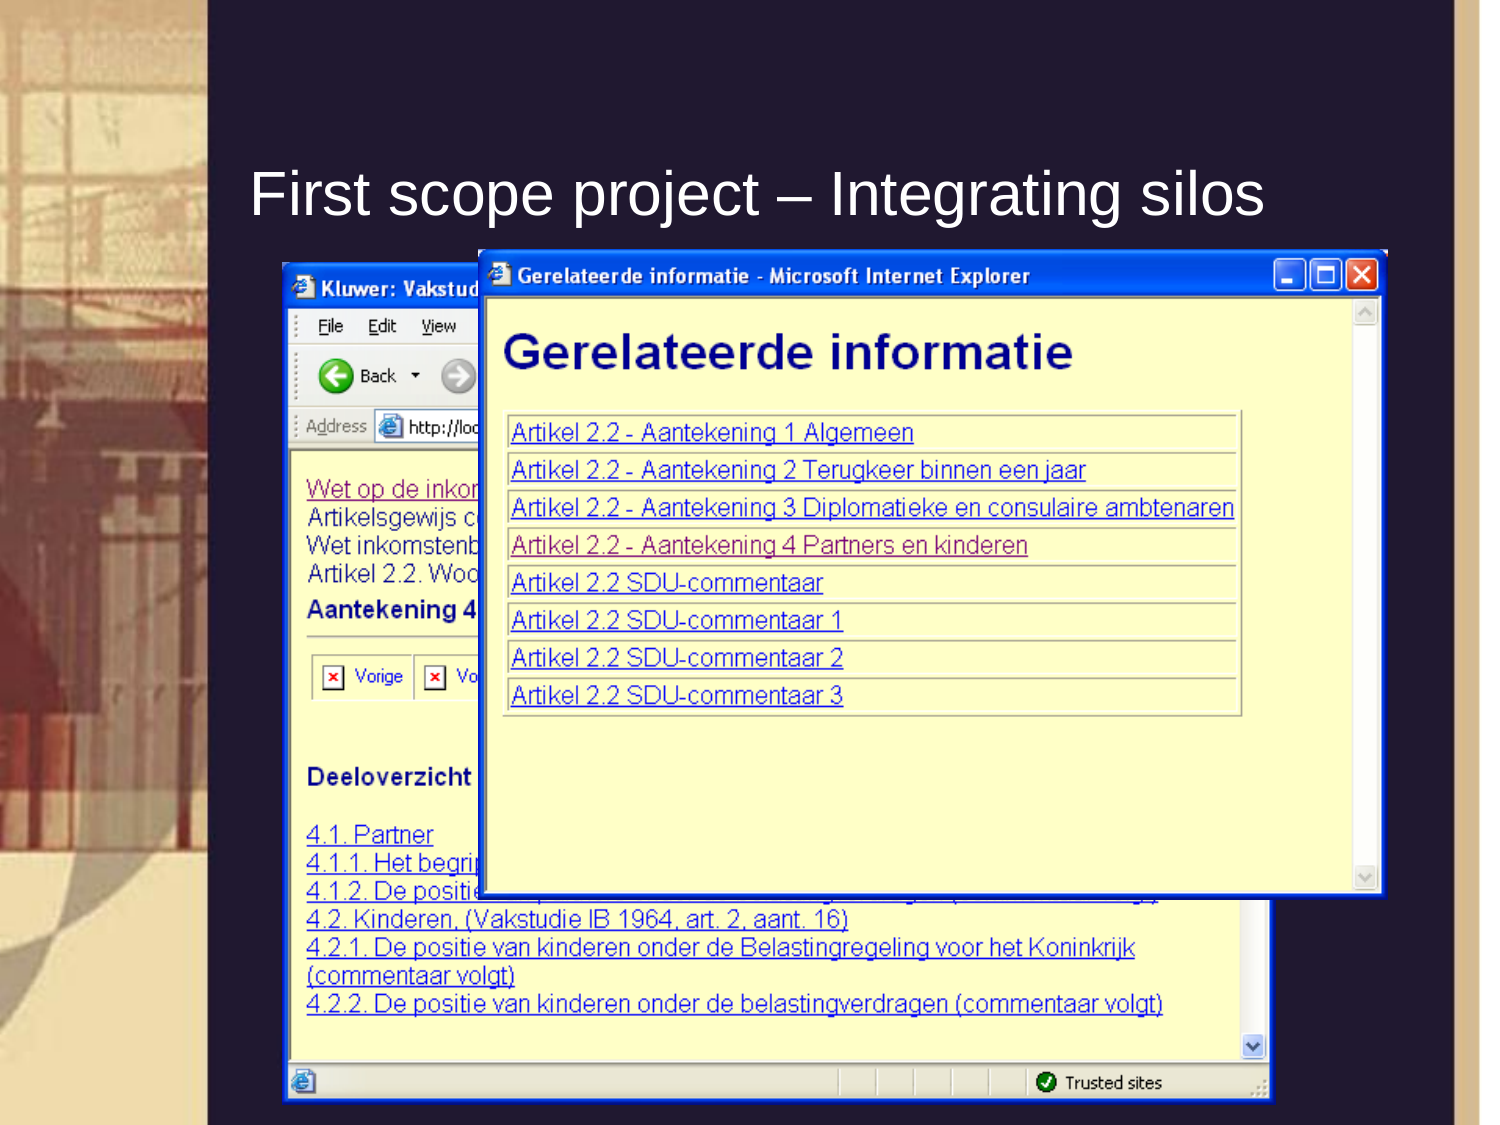

# First scope project – Integrating silos